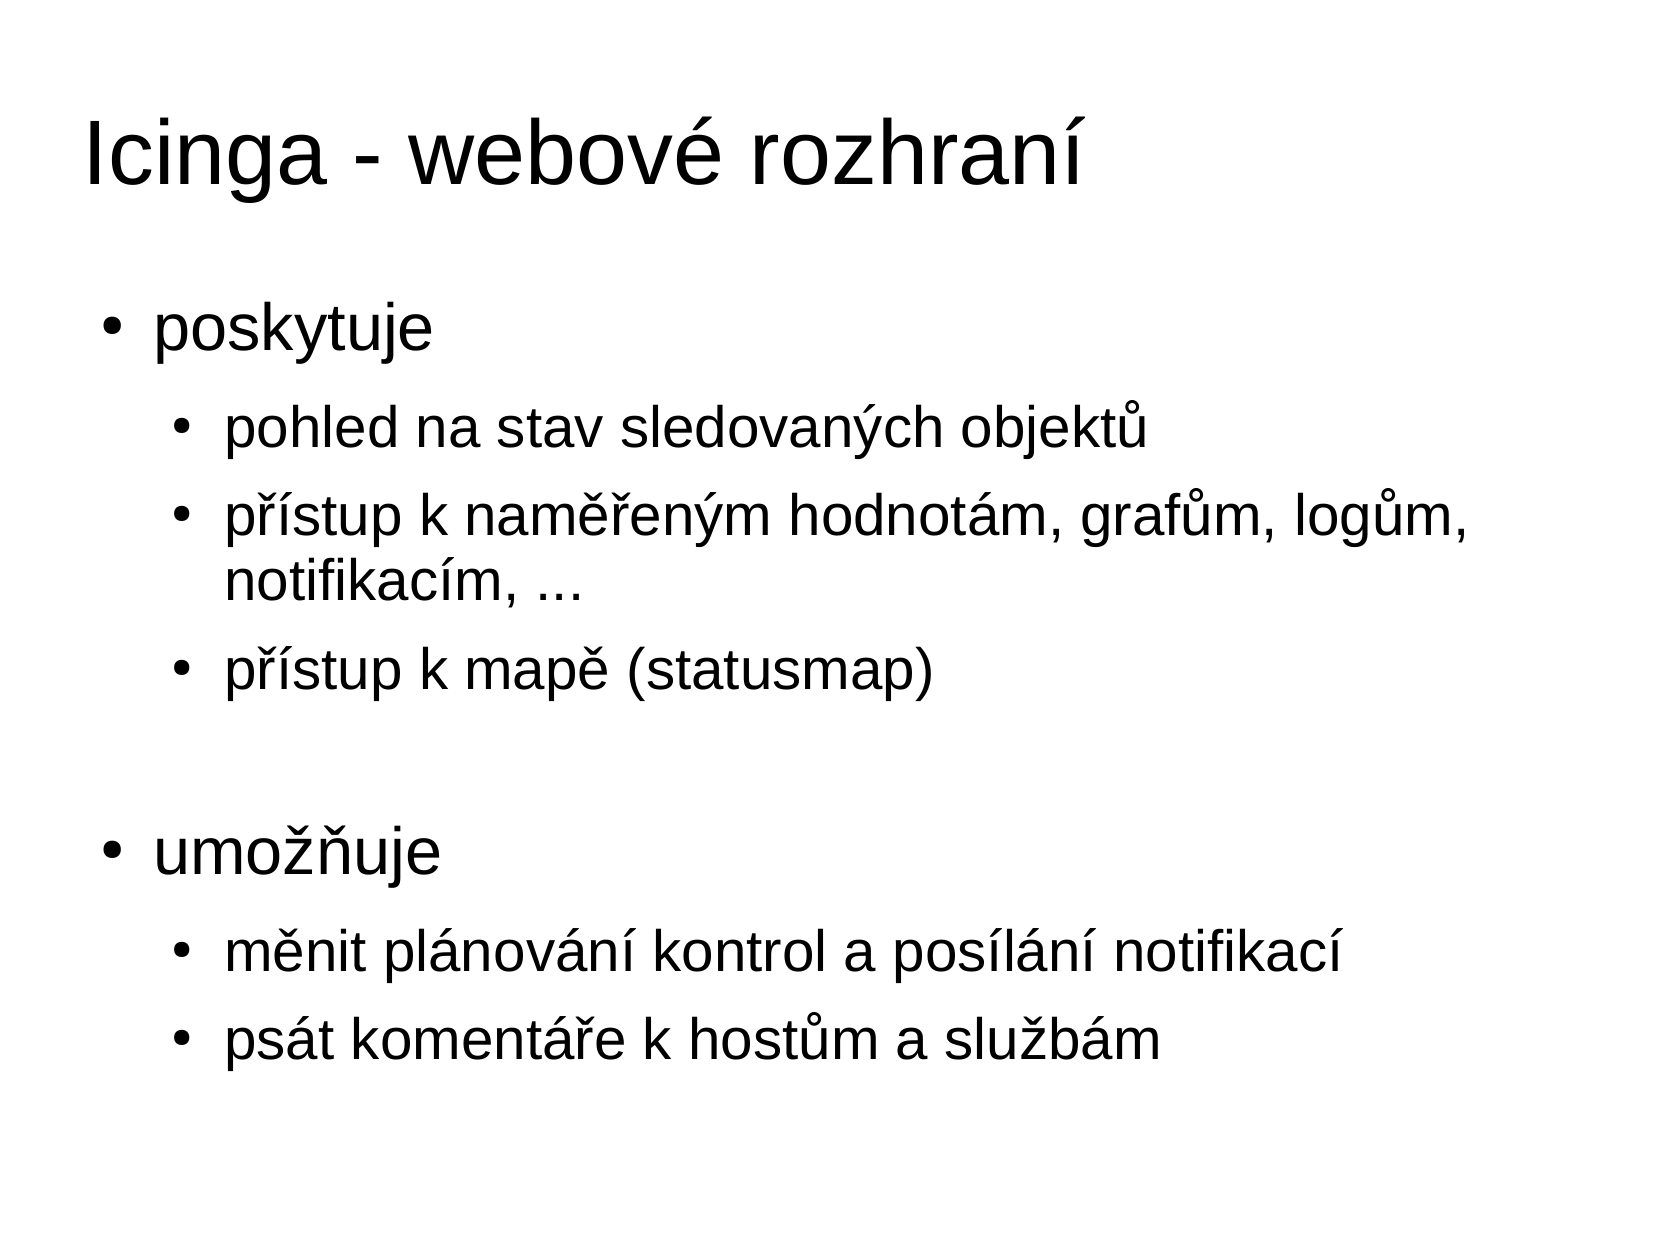

# Icinga - webové rozhraní
poskytuje
pohled na stav sledovaných objektů
přístup k naměřeným hodnotám, grafům, logům, notifikacím, ...
přístup k mapě (statusmap)
umožňuje
měnit plánování kontrol a posílání notifikací
psát komentáře k hostům a službám